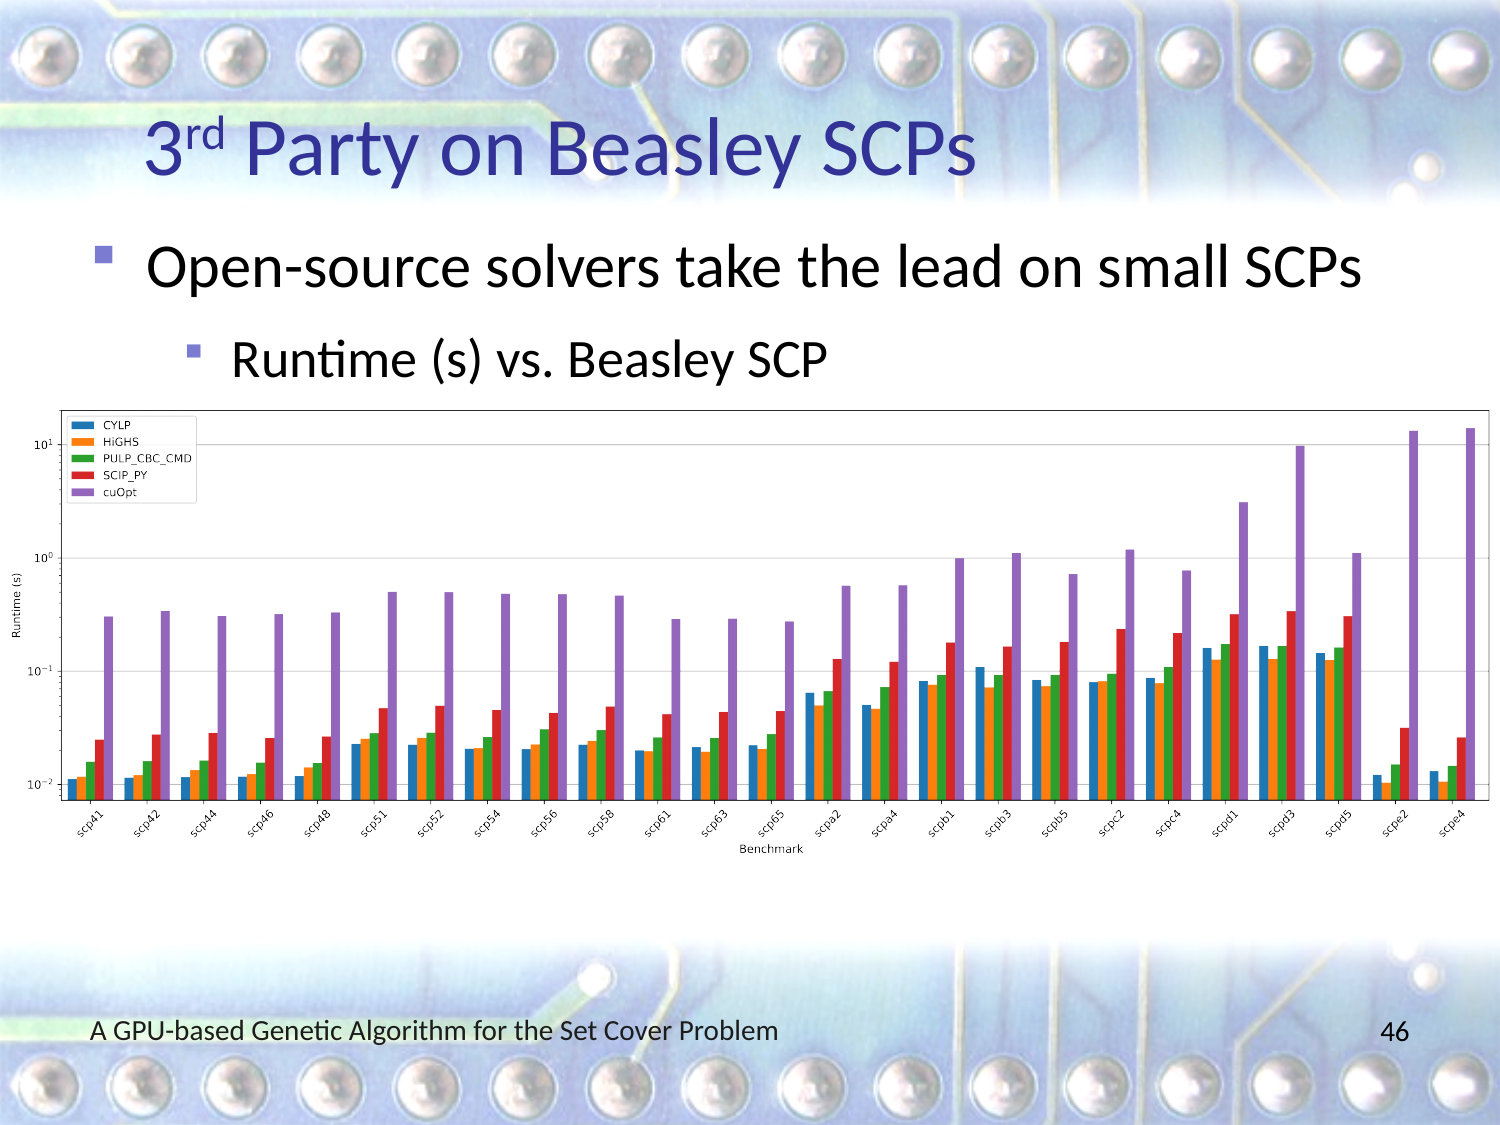

3rd Party on Beasley SCPs
# Open-source solvers take the lead on small SCPs
Runtime (s) vs. Beasley SCP
A GPU-based Genetic Algorithm for the Set Cover Problem
46